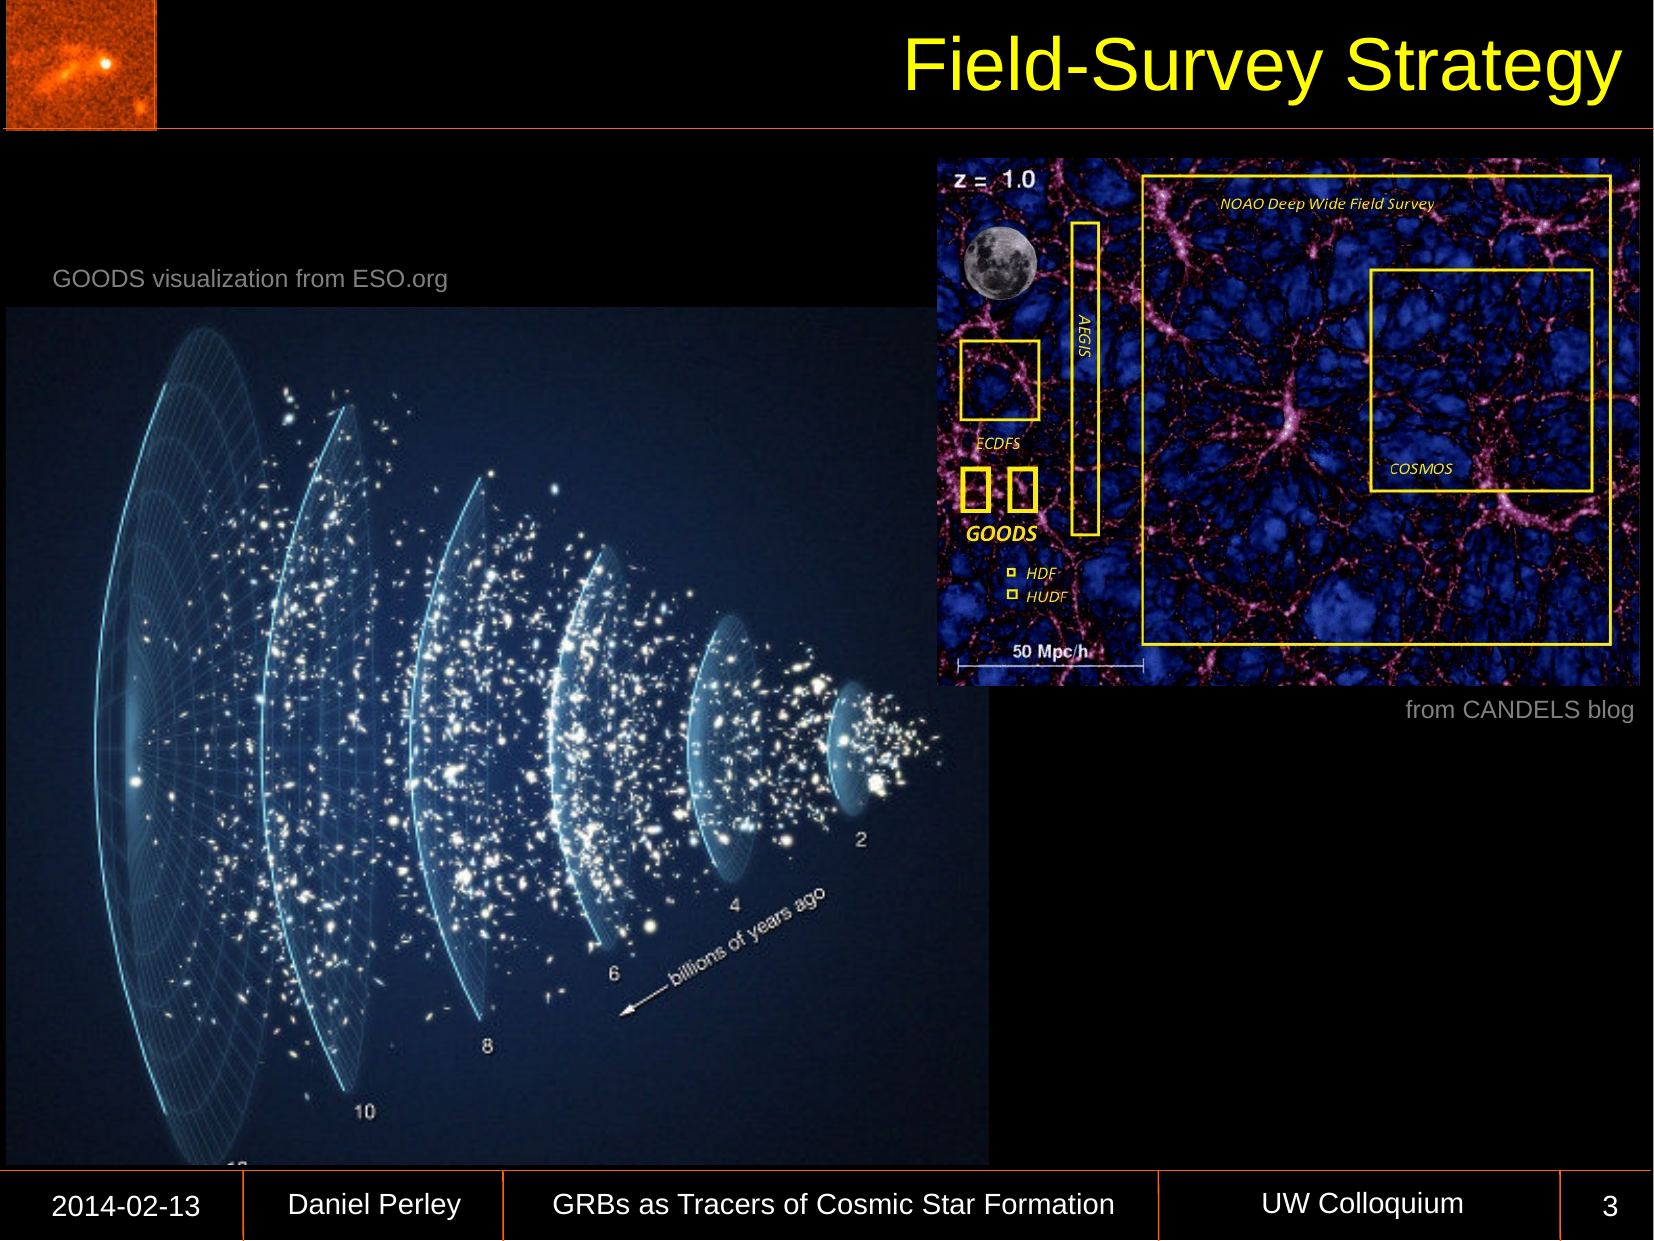

# Field-Survey Strategy
GOODS visualization from ESO.org
from CANDELS blog
2014-02-13
3